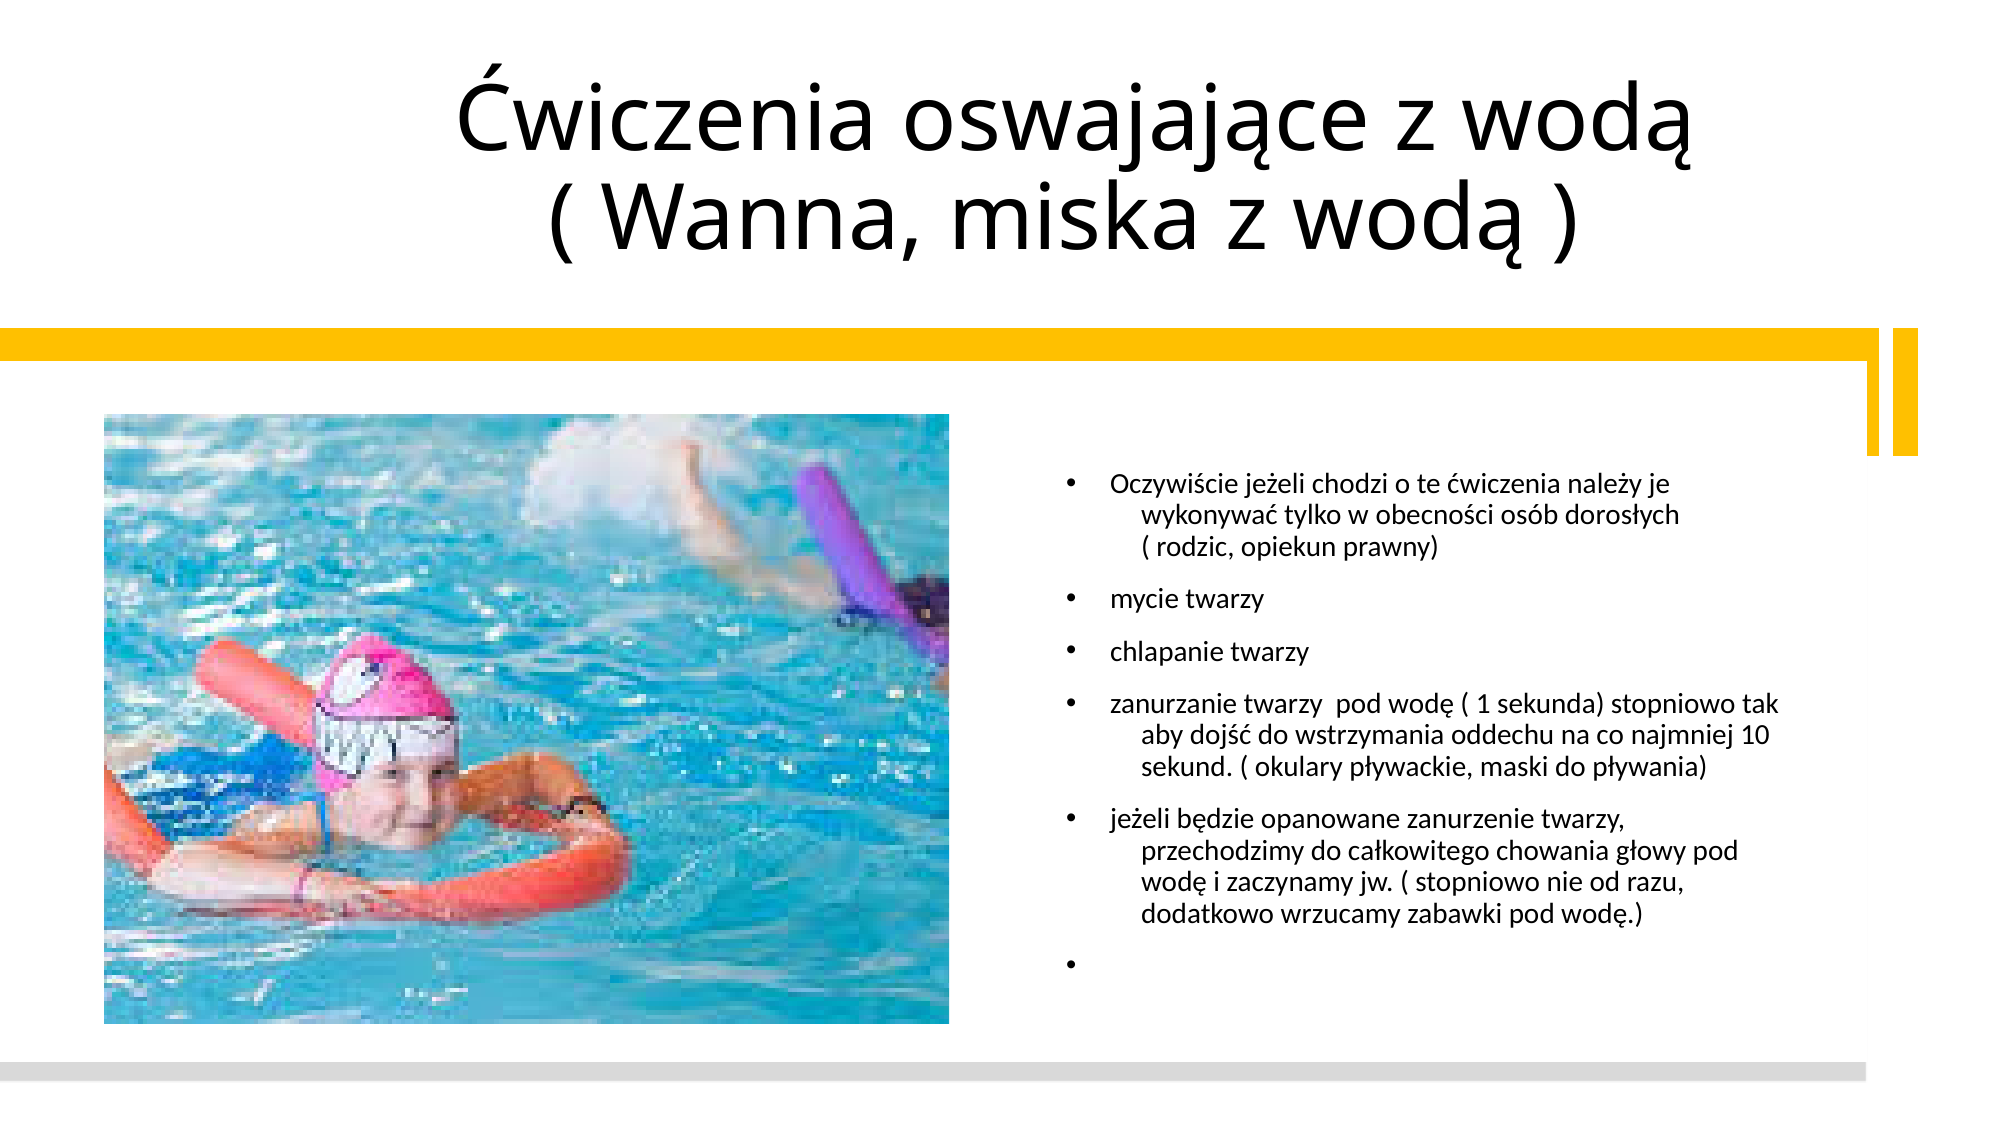

# Ćwiczenia oswajające z wodą ( Wanna, miska z wodą )
 Oczywiście jeżeli chodzi o te ćwiczenia należy je wykonywać tylko w obecności osób dorosłych ( rodzic, opiekun prawny)
 mycie twarzy
 chlapanie twarzy
 zanurzanie twarzy pod wodę ( 1 sekunda) stopniowo tak aby dojść do wstrzymania oddechu na co najmniej 10 sekund. ( okulary pływackie, maski do pływania)
 jeżeli będzie opanowane zanurzenie twarzy, przechodzimy do całkowitego chowania głowy pod wodę i zaczynamy jw. ( stopniowo nie od razu, dodatkowo wrzucamy zabawki pod wodę.)